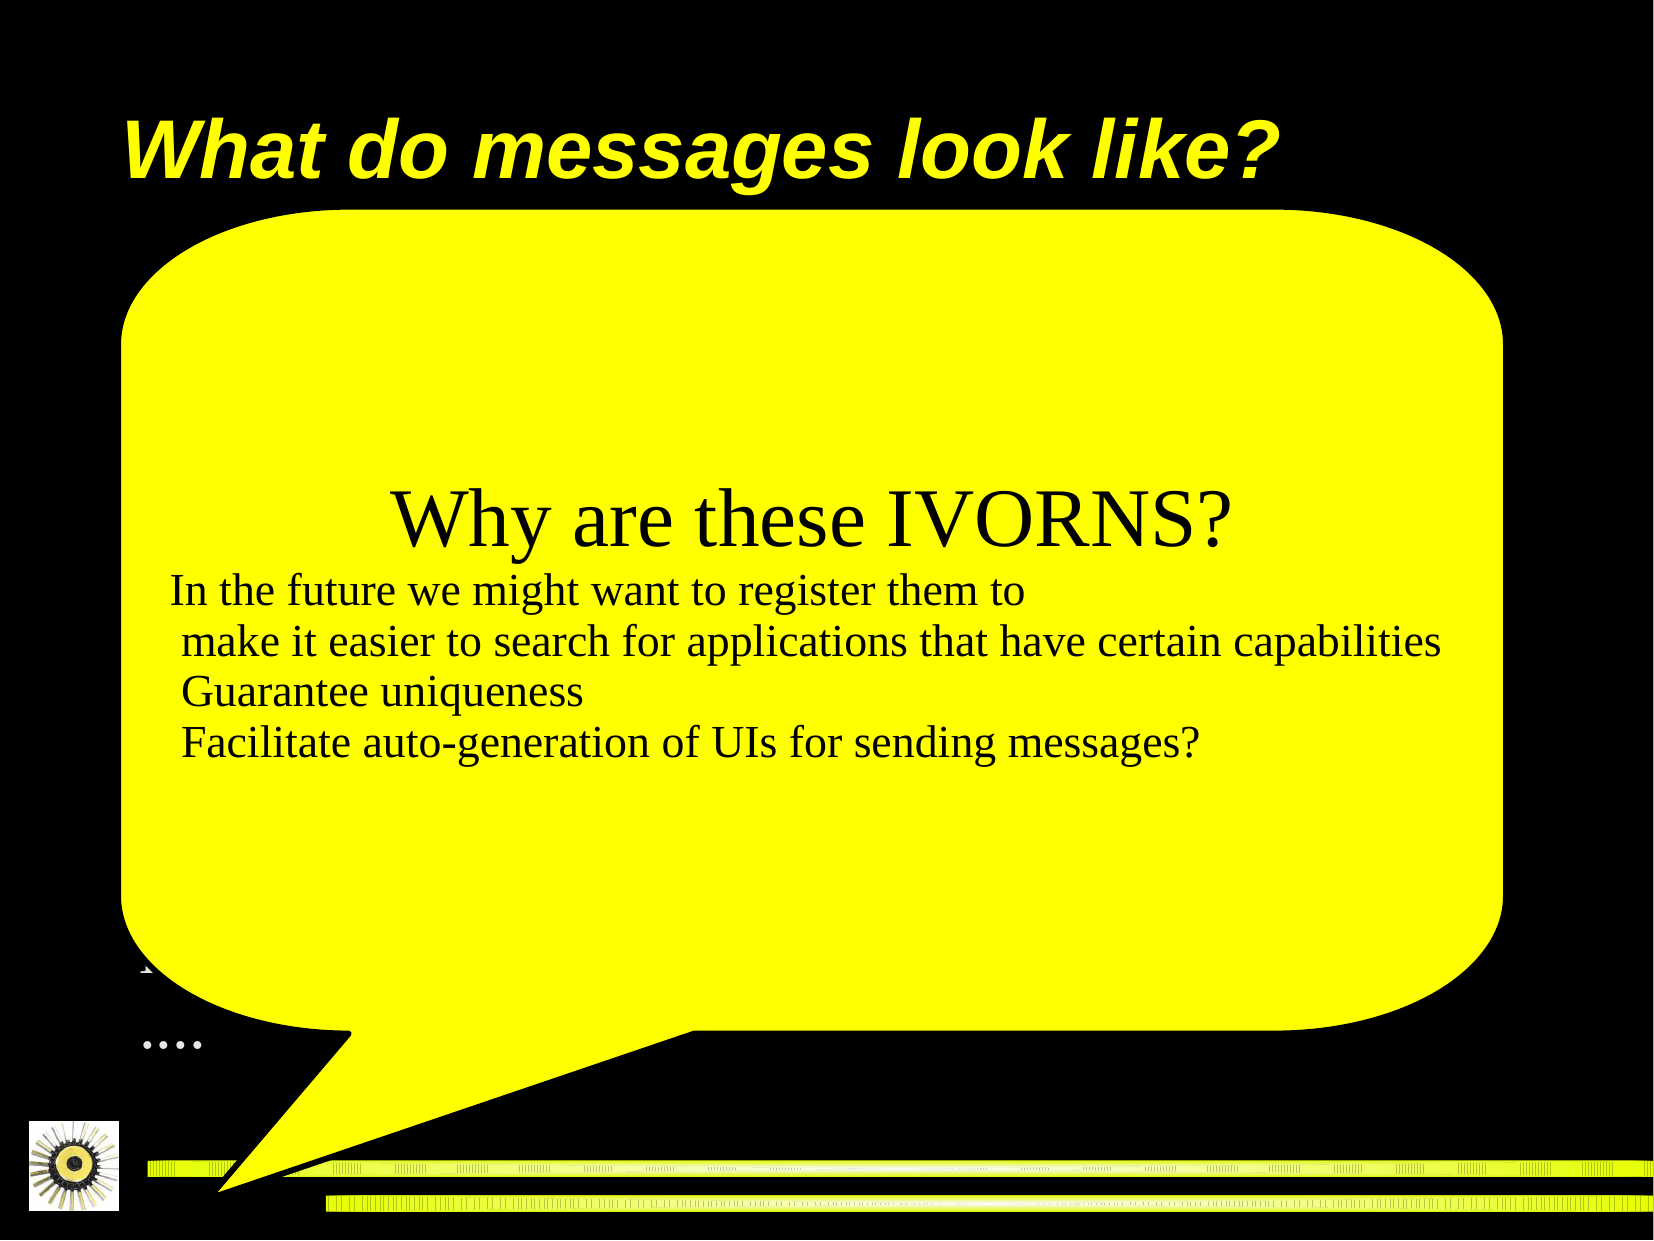

# What do messages look like?
Why are these IVORNS?
In the future we might want to register them to
 make it easier to search for applications that have certain capabilities
 Guarantee uniqueness
 Facilitate auto-generation of UIs for sending messages?
ivo://votech.org/votable/load
ivo://votech.org/votable/loadFromURL
ivo://votech.org/votable/showObjects
ivo://votech.org/fits/image/load
ivo://votech.org/fits/image/loadFromURL
....
ivo://votech.org/test/echo
ivo://votech.org/info/getName
ivo://votech.org/info/getIcon
....